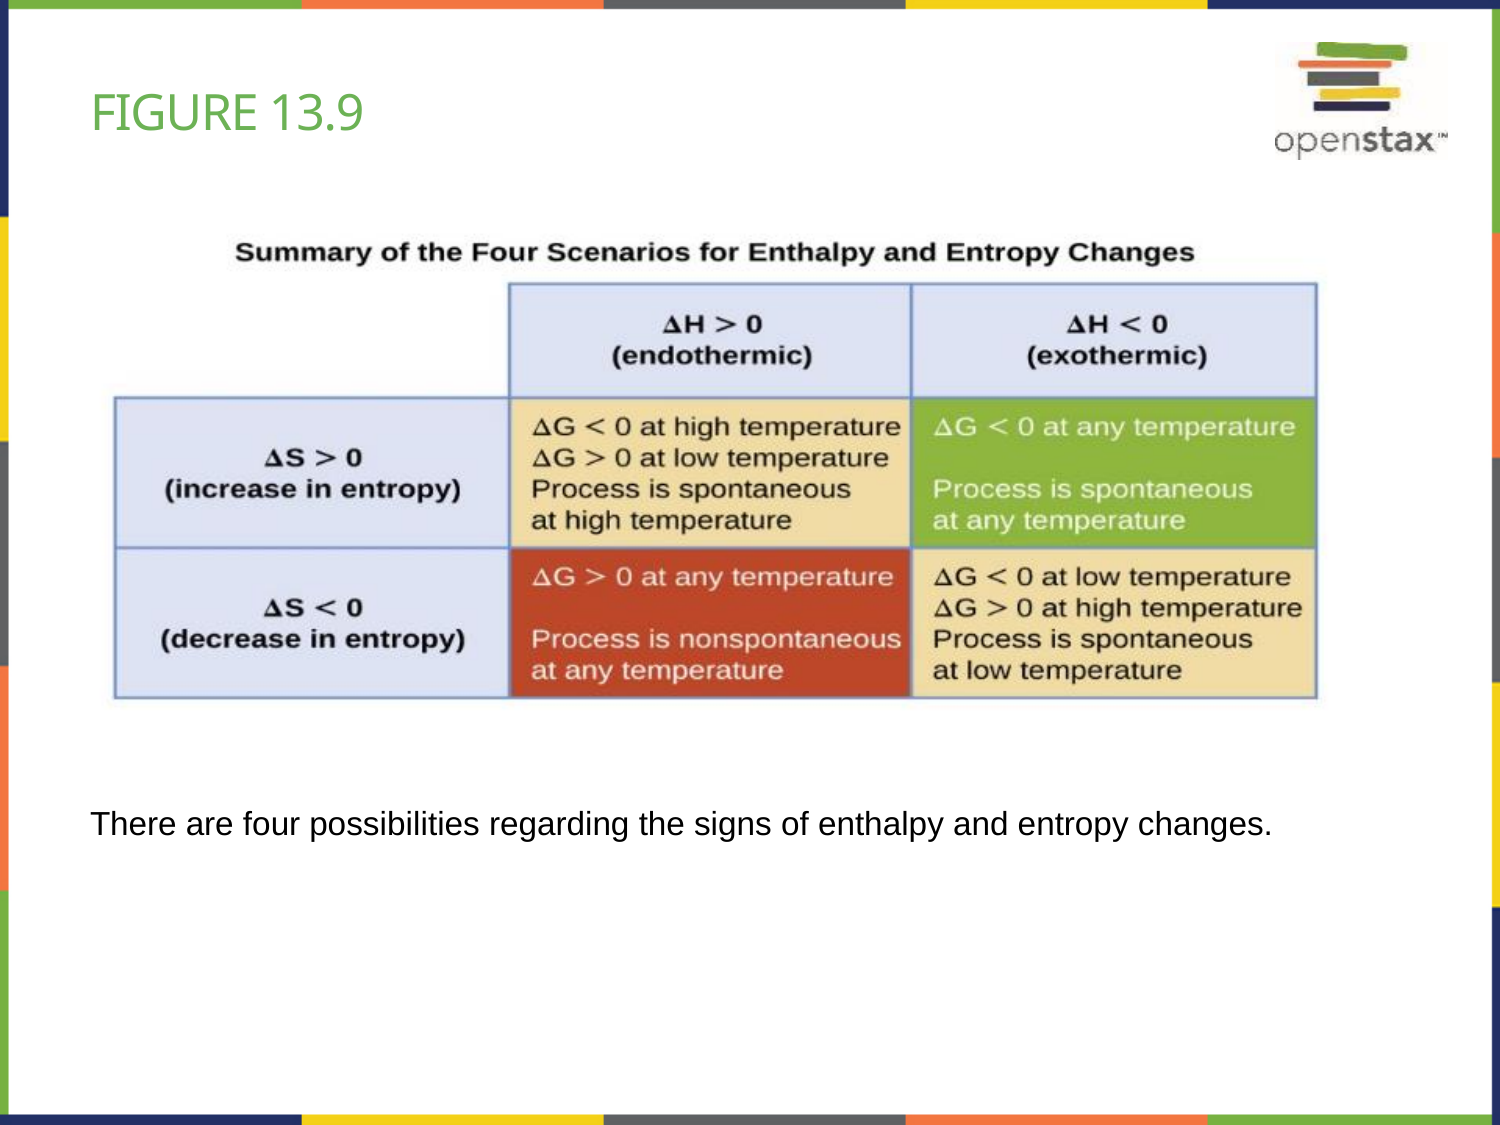

# Figure 13.9
There are four possibilities regarding the signs of enthalpy and entropy changes.